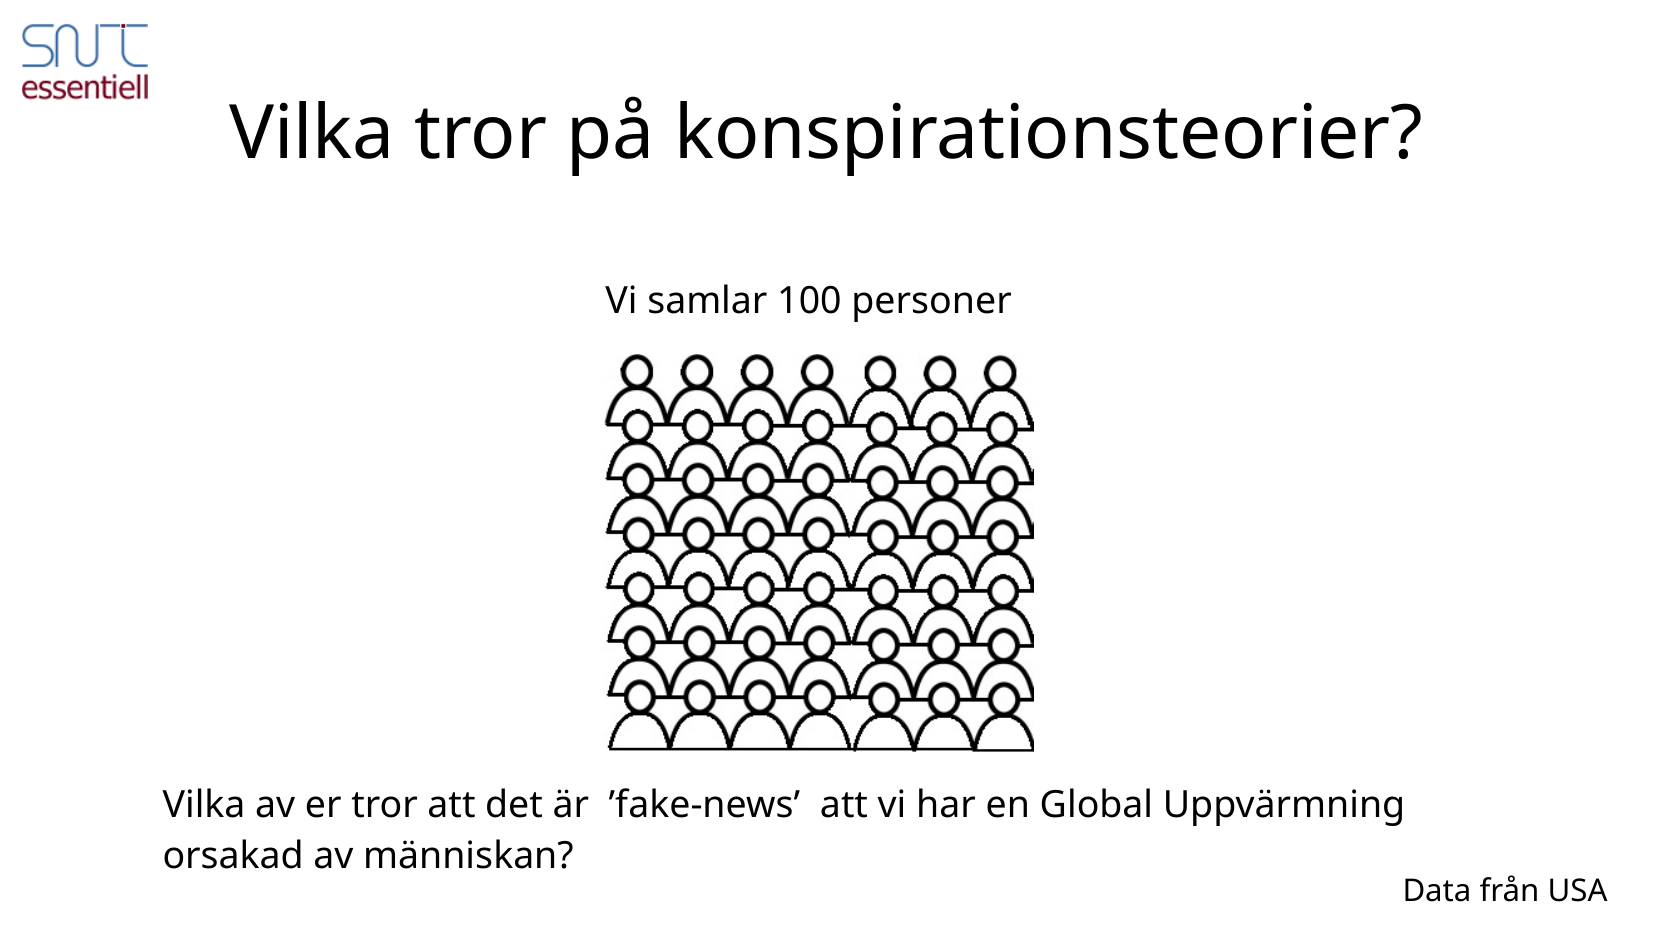

# Vilka tror på konspirationsteorier?
Vi samlar 100 personer
Vilka av er tror att det är ’fake-news’ att vi har en Global Uppvärmning orsakad av människan?
Data från USA